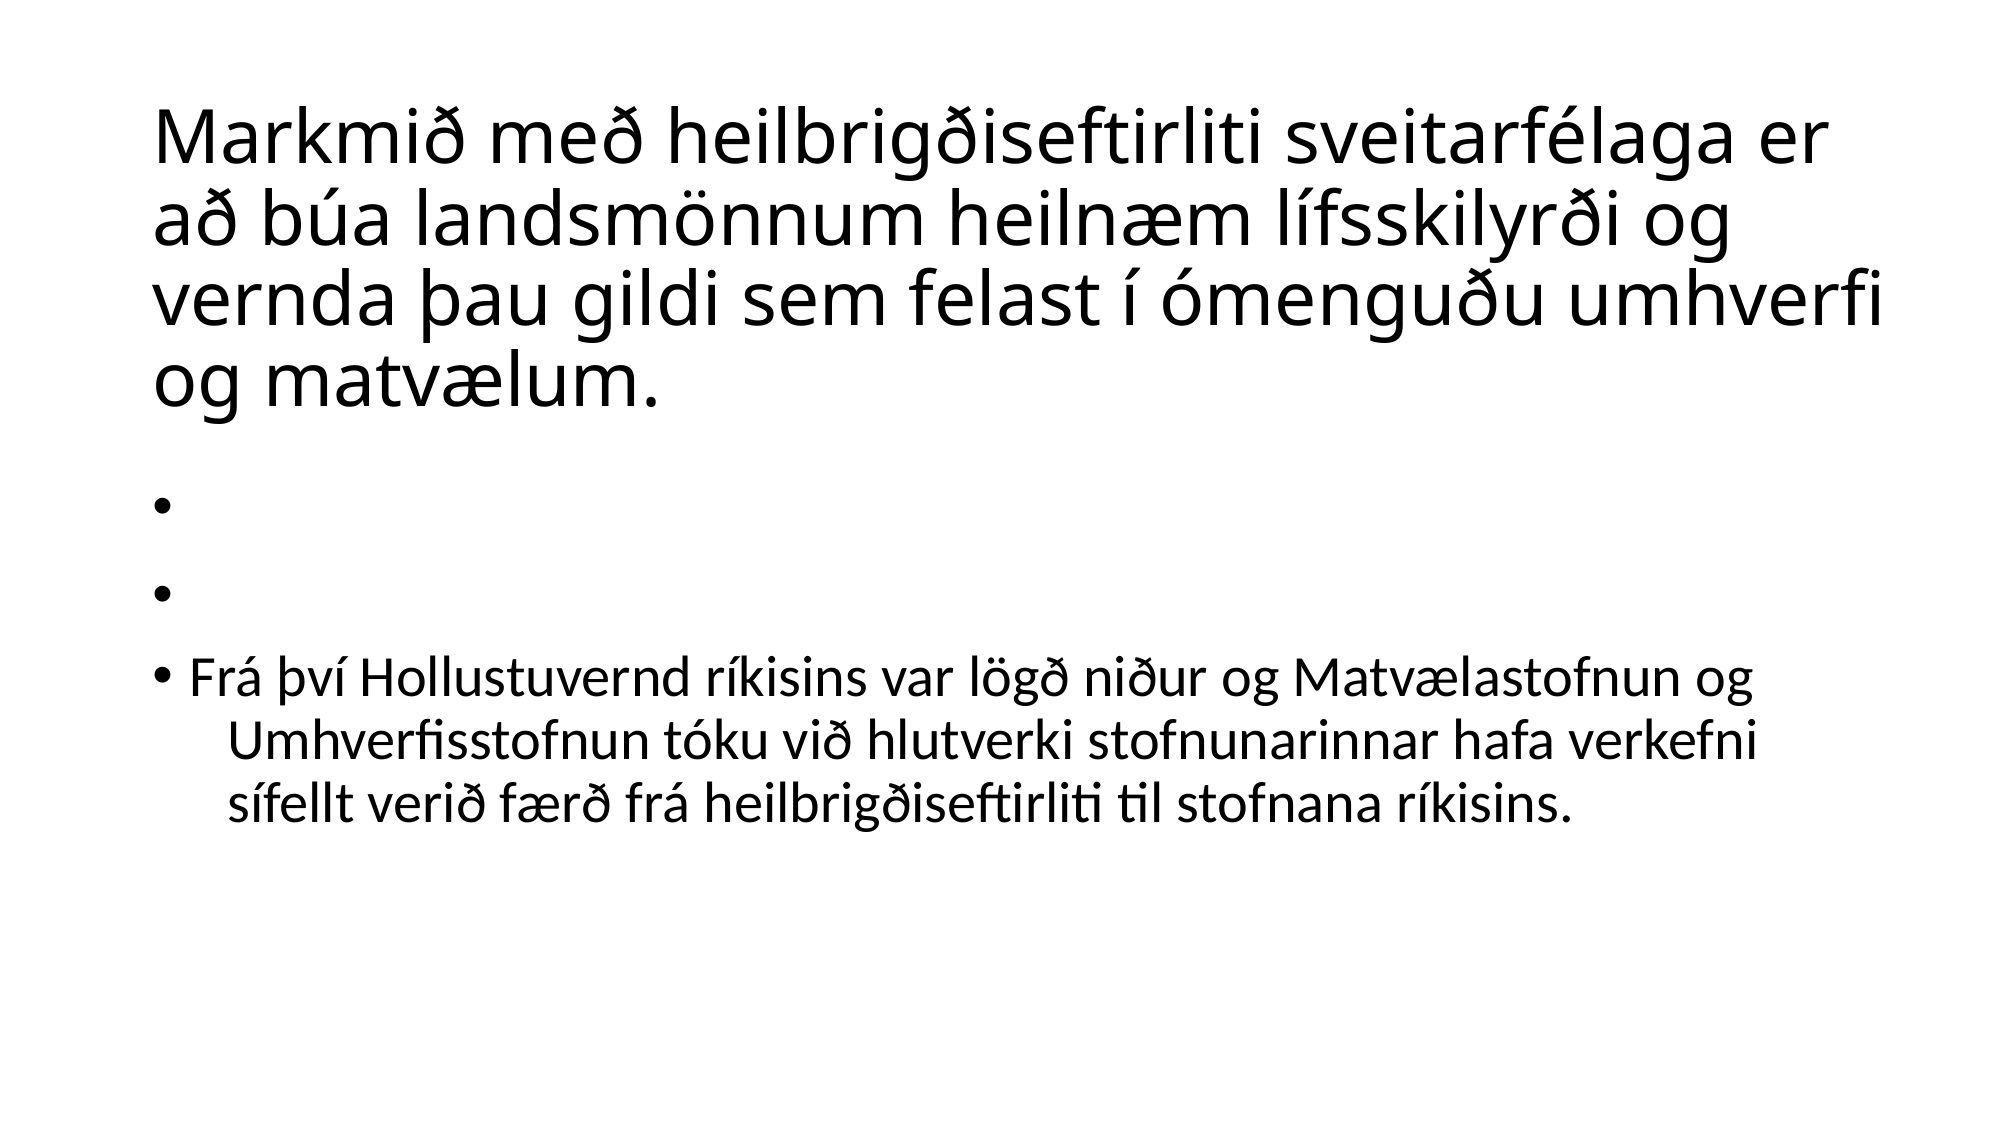

# Markmið með heilbrigðiseftirliti sveitarfélaga er að búa landsmönnum heilnæm lífsskilyrði og vernda þau gildi sem felast í ómenguðu umhverfi og matvælum.
Frá því Hollustuvernd ríkisins var lögð niður og Matvælastofnun og Umhverfisstofnun tóku við hlutverki stofnunarinnar hafa verkefni sífellt verið færð frá heilbrigðiseftirliti til stofnana ríkisins.